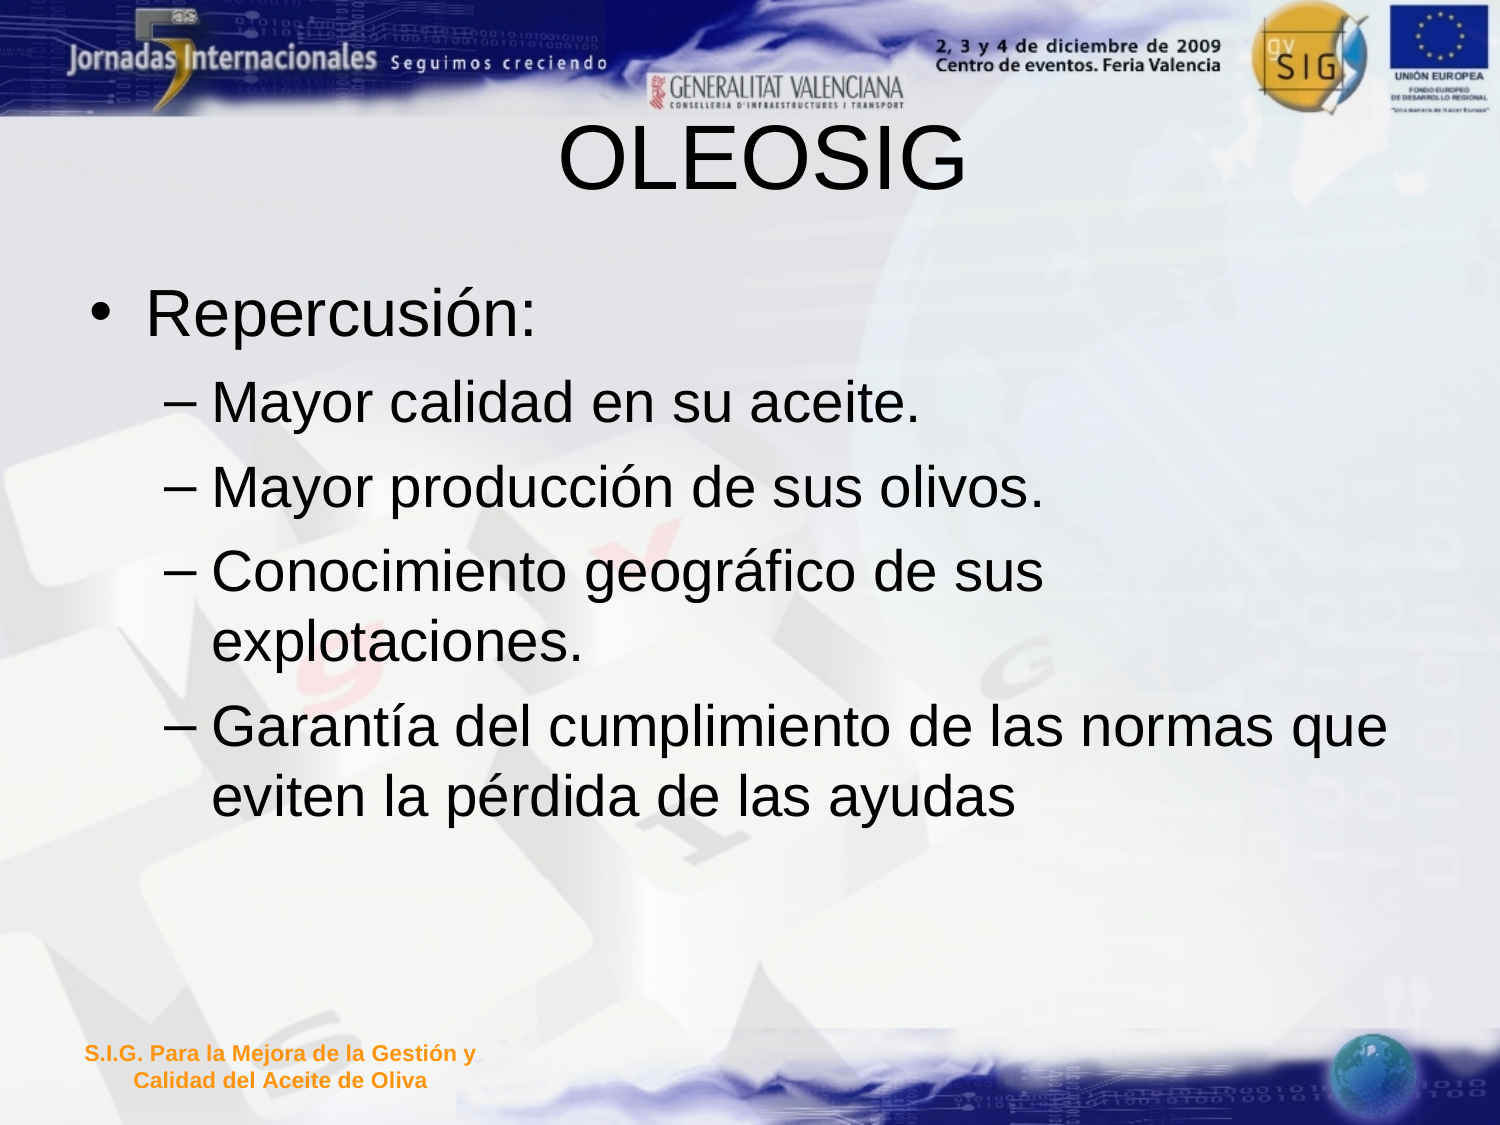

# OLEOSIG
Repercusión:
Mayor calidad en su aceite.
Mayor producción de sus olivos.
Conocimiento geográfico de sus explotaciones.
Garantía del cumplimiento de las normas que eviten la pérdida de las ayudas
S.I.G. Para la Mejora de la Gestión y Calidad del Aceite de Oliva